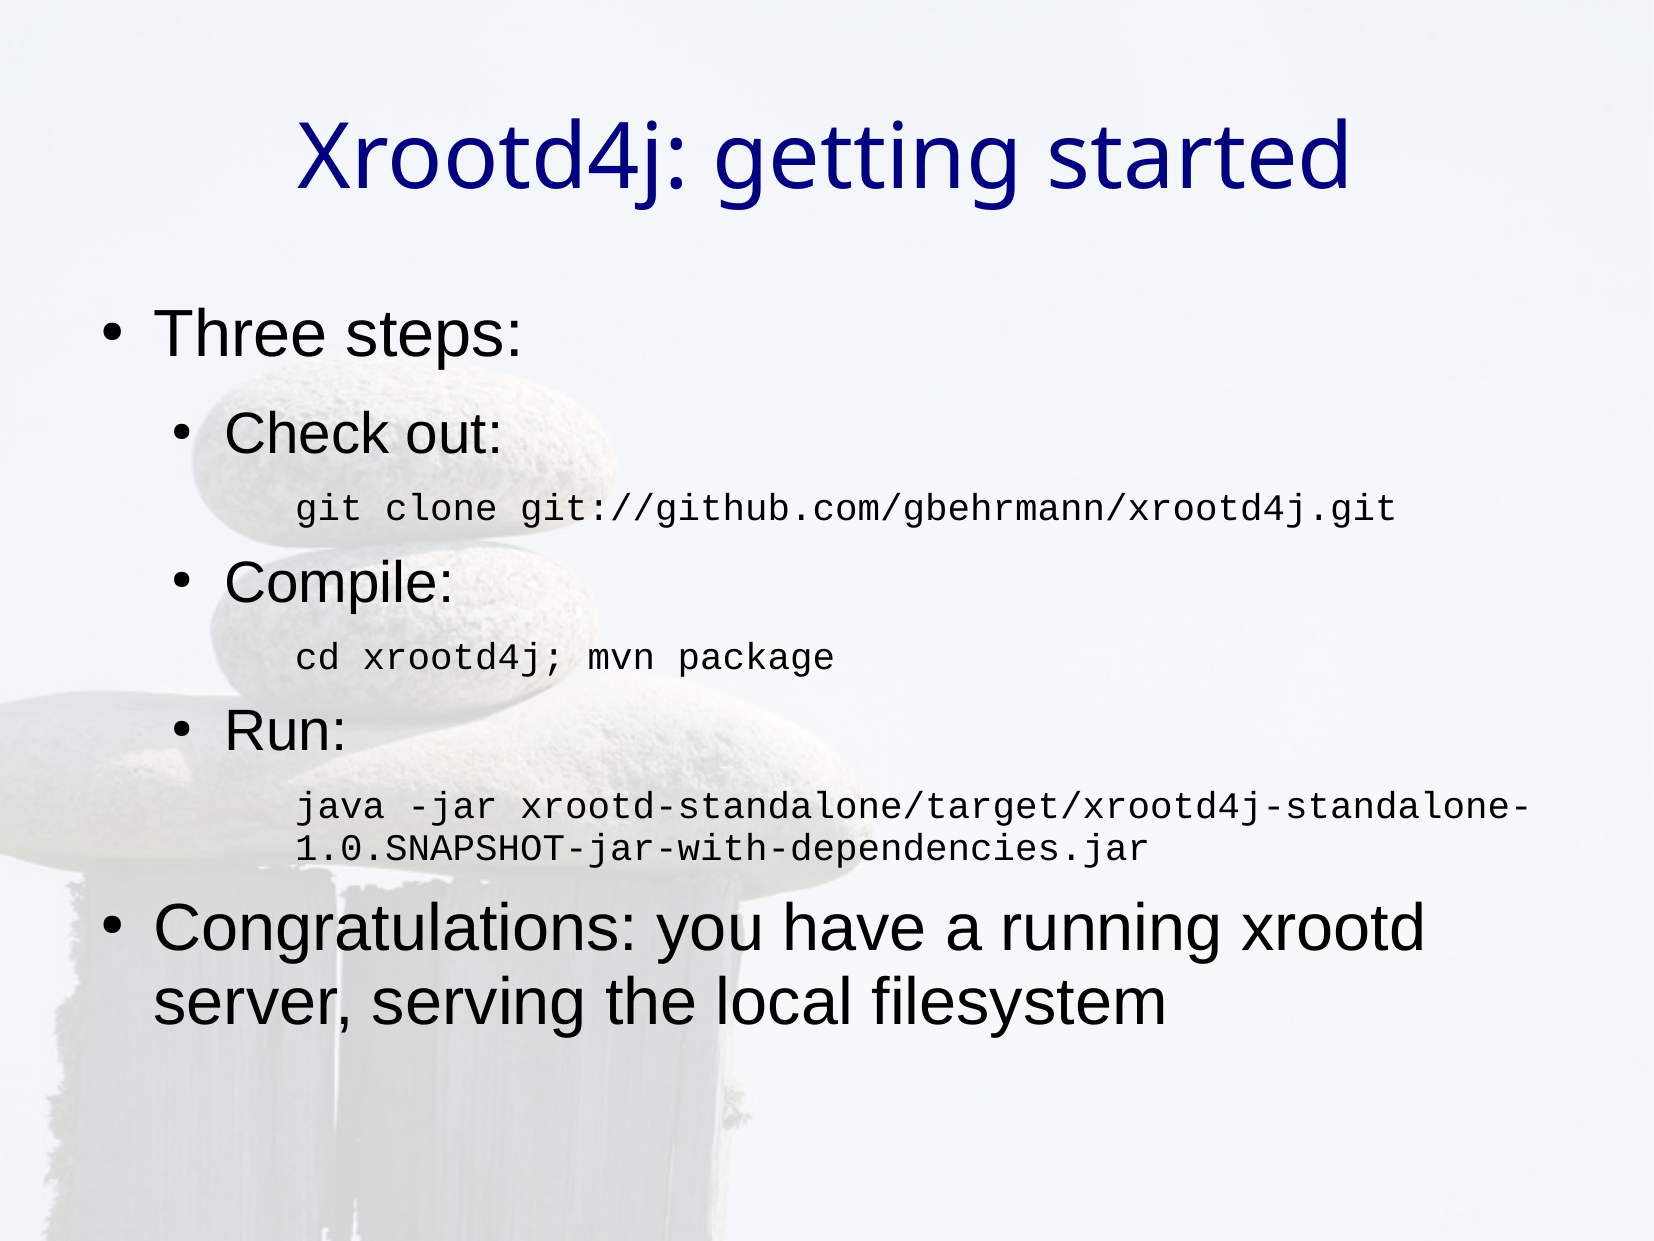

# Xrootd4j: getting started
Three steps:
Check out:
git clone git://github.com/gbehrmann/xrootd4j.git
Compile:
cd xrootd4j; mvn package
Run:
java -jar xrootd-standalone/target/xrootd4j-standalone-1.0.SNAPSHOT-jar-with-dependencies.jar
Congratulations: you have a running xrootd server, serving the local filesystem